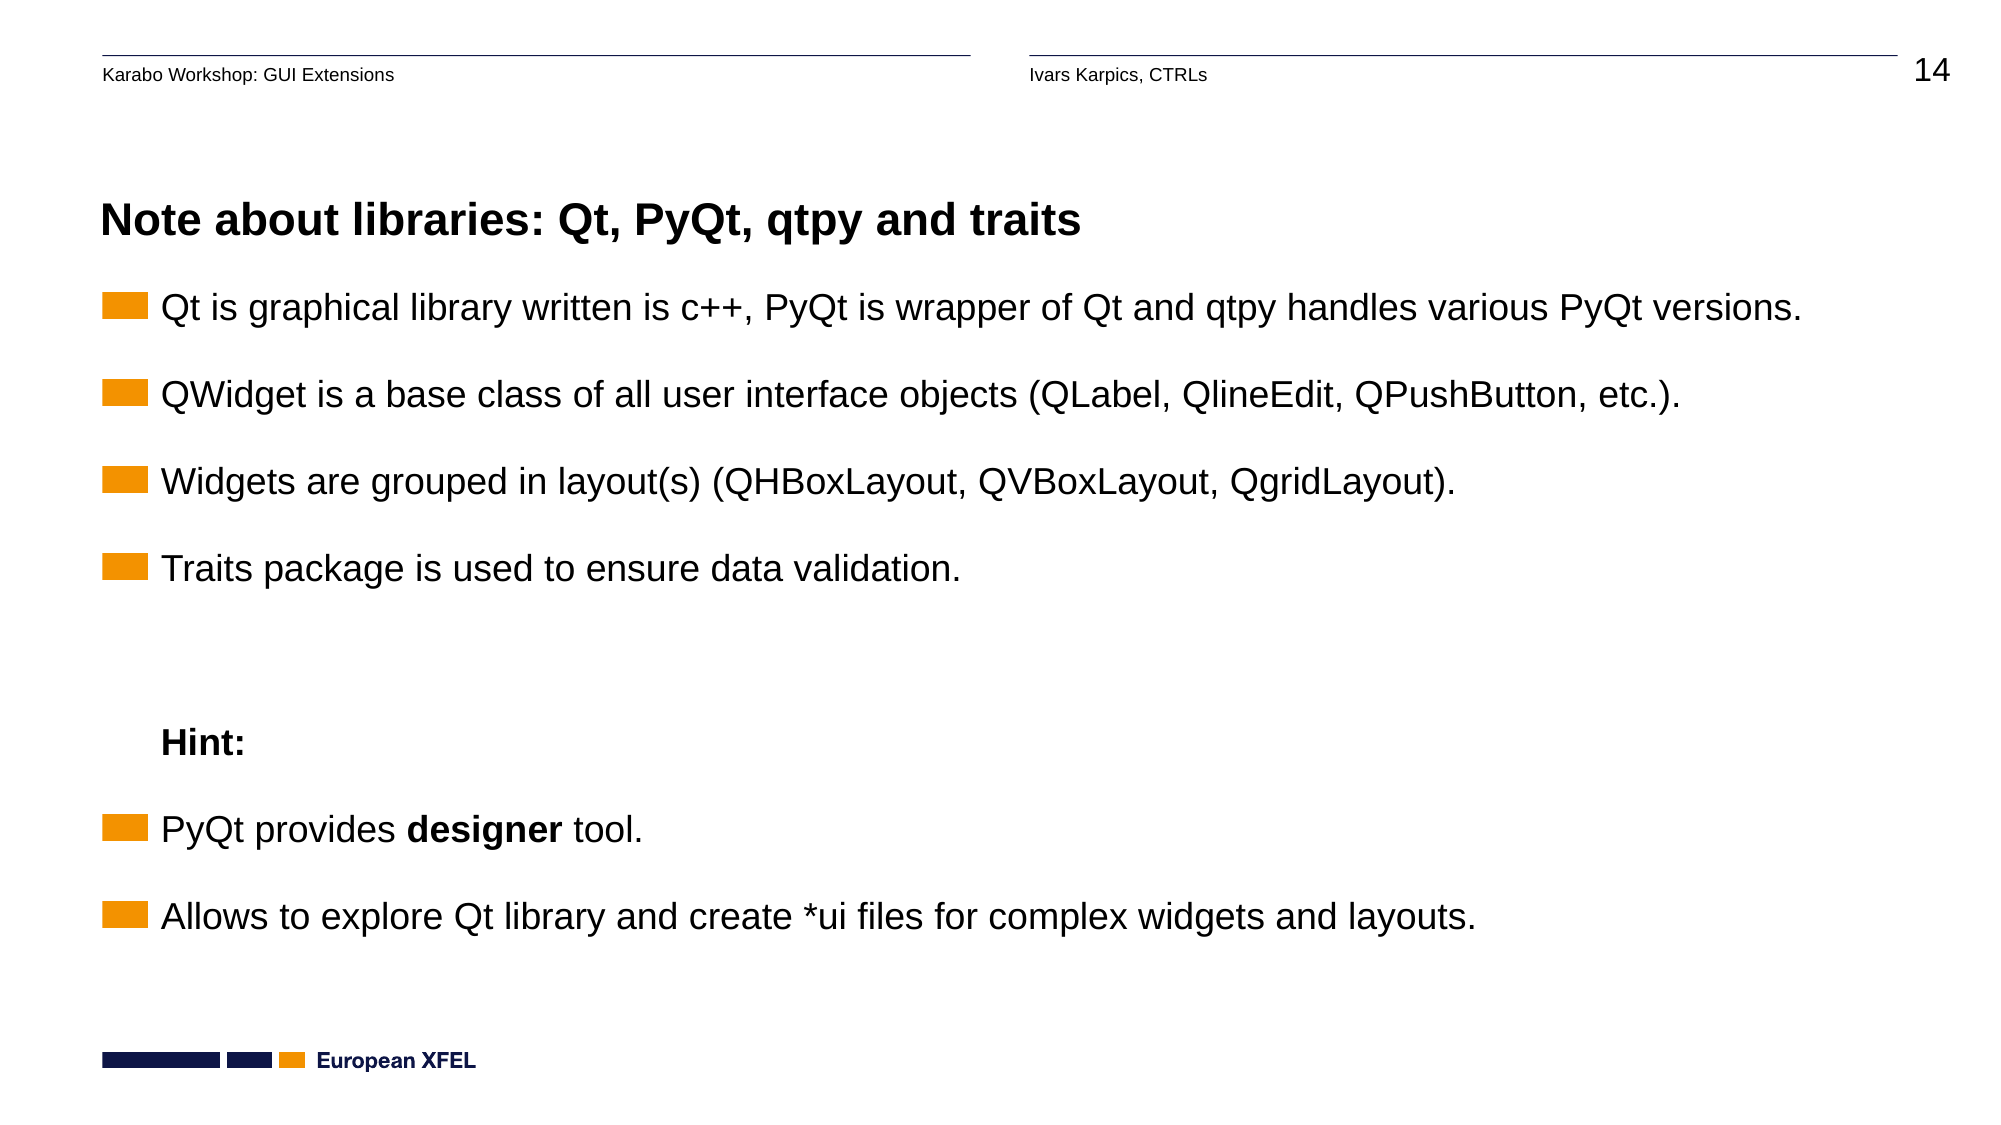

# Note about libraries: Qt, PyQt, qtpy and traits
Qt is graphical library written is c++, PyQt is wrapper of Qt and qtpy handles various PyQt versions.
QWidget is a base class of all user interface objects (QLabel, QlineEdit, QPushButton, etc.).
Widgets are grouped in layout(s) (QHBoxLayout, QVBoxLayout, QgridLayout).
Traits package is used to ensure data validation.
Hint:
PyQt provides designer tool.
Allows to explore Qt library and create *ui files for complex widgets and layouts.